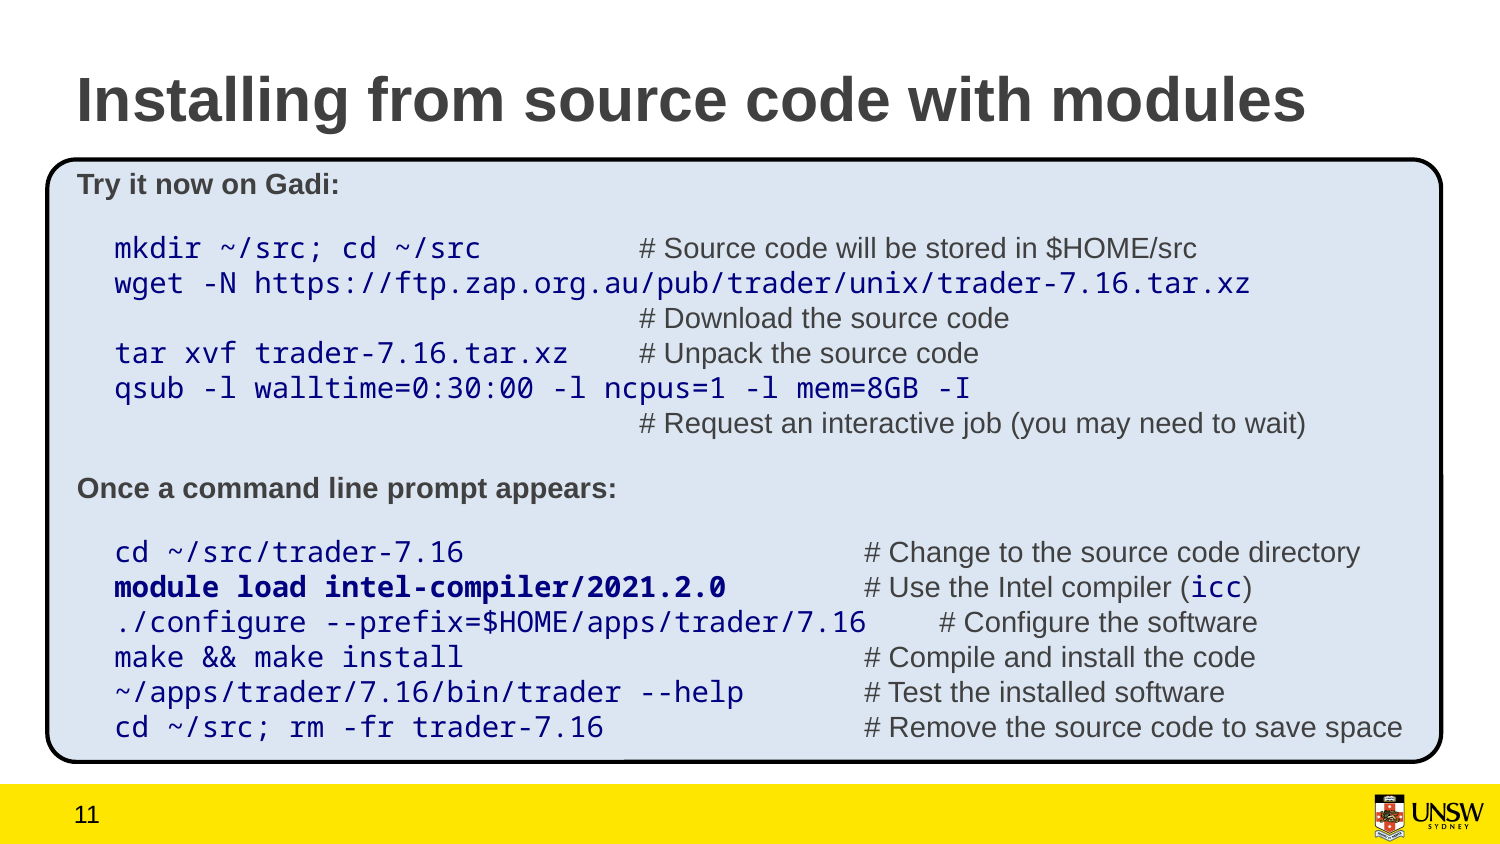

# Installing from source code with modules
Try it now on Gadi:
mkdir ~/src; cd ~/src			# Source code will be stored in $HOME/src
wget -N https://ftp.zap.org.au/pub/trader/unix/trader-7.16.tar.xz									# Download the source code
tar xvf trader-7.16.tar.xz	# Unpack the source code
qsub -l walltime=0:30:00 -l ncpus=1 -l mem=8GB -I
							# Request an interactive job (you may need to wait)
Once a command line prompt appears:
cd ~/src/trader-7.16						# Change to the source code directory
module load intel-compiler/2021.2.0		# Use the Intel compiler (icc)
./configure --prefix=$HOME/apps/trader/7.16	# Configure the software
make && make install						# Compile and install the code
~/apps/trader/7.16/bin/trader --help		# Test the installed software
cd ~/src; rm -fr trader-7.16				# Remove the source code to save space